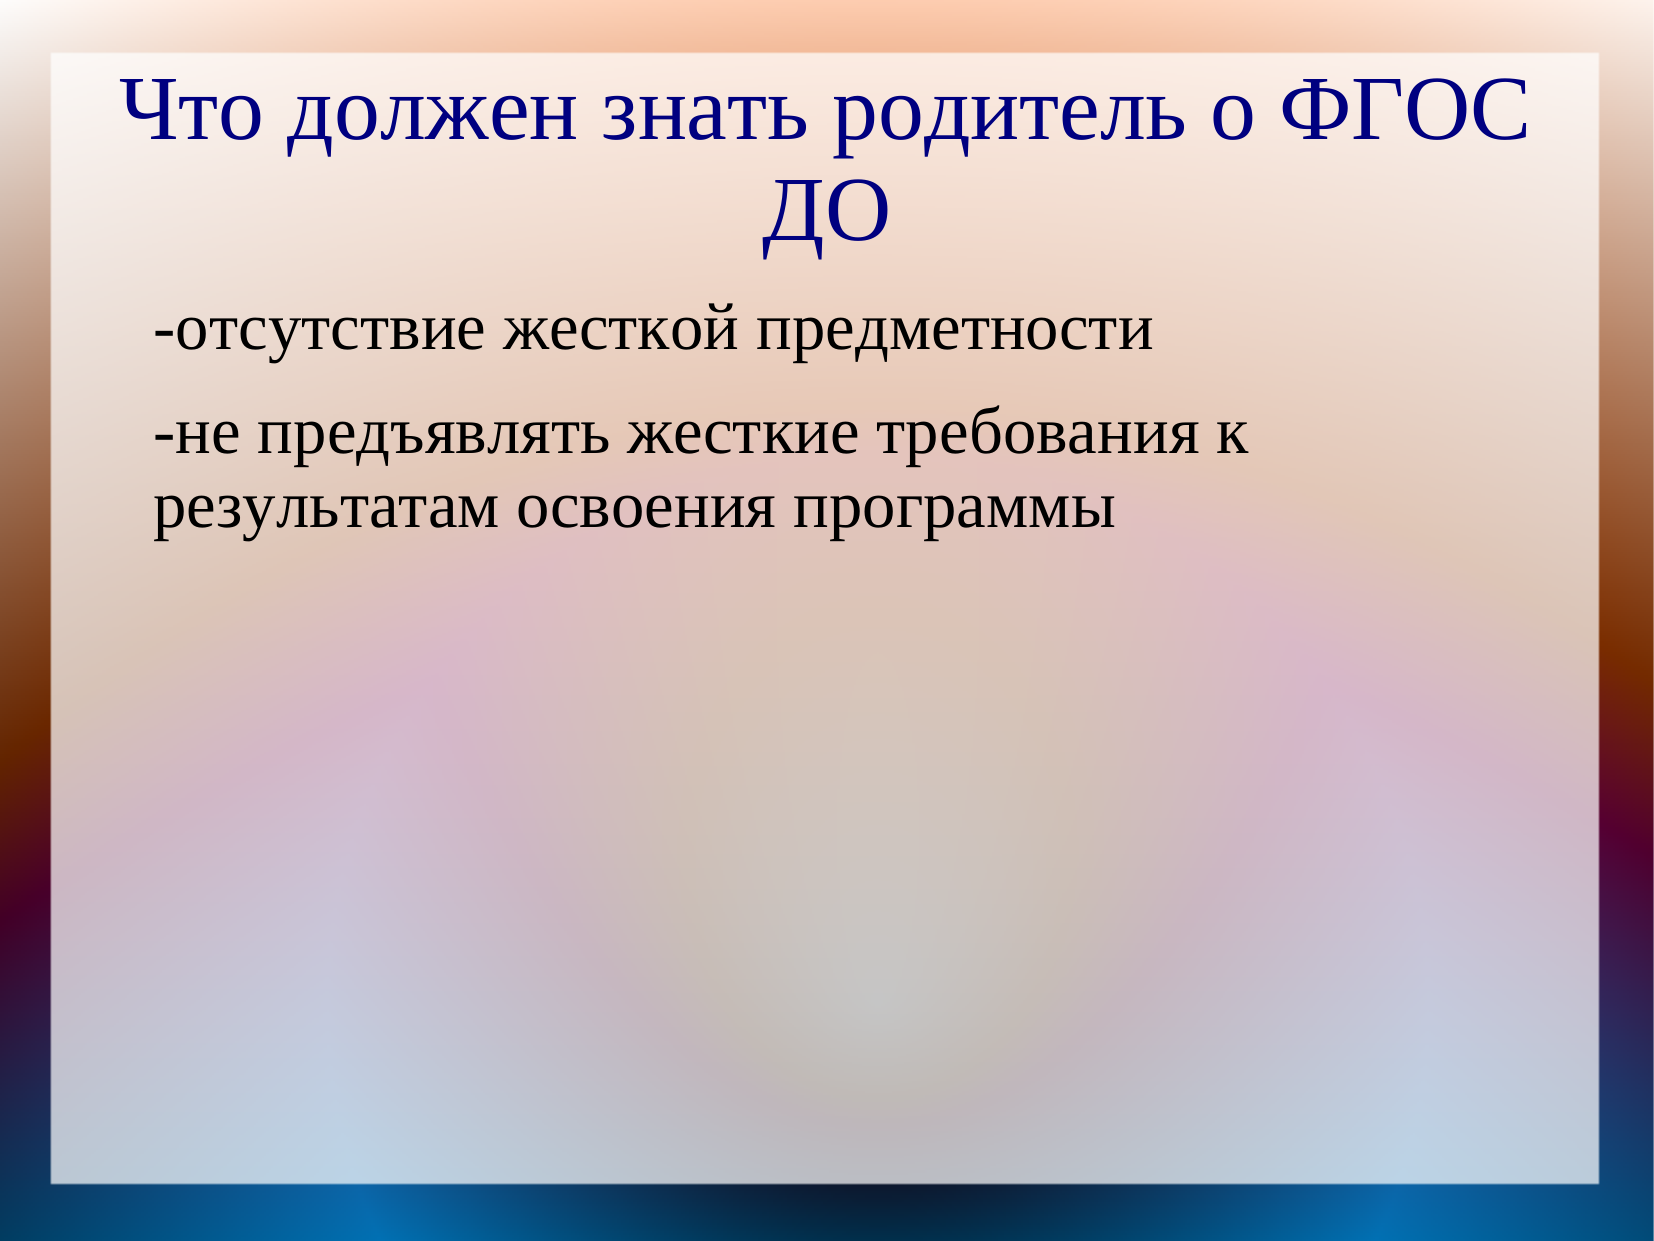

# Что должен знать родитель о ФГОС ДО
-отсутствие жесткой предметности
-не предъявлять жесткие требования к результатам освоения программы